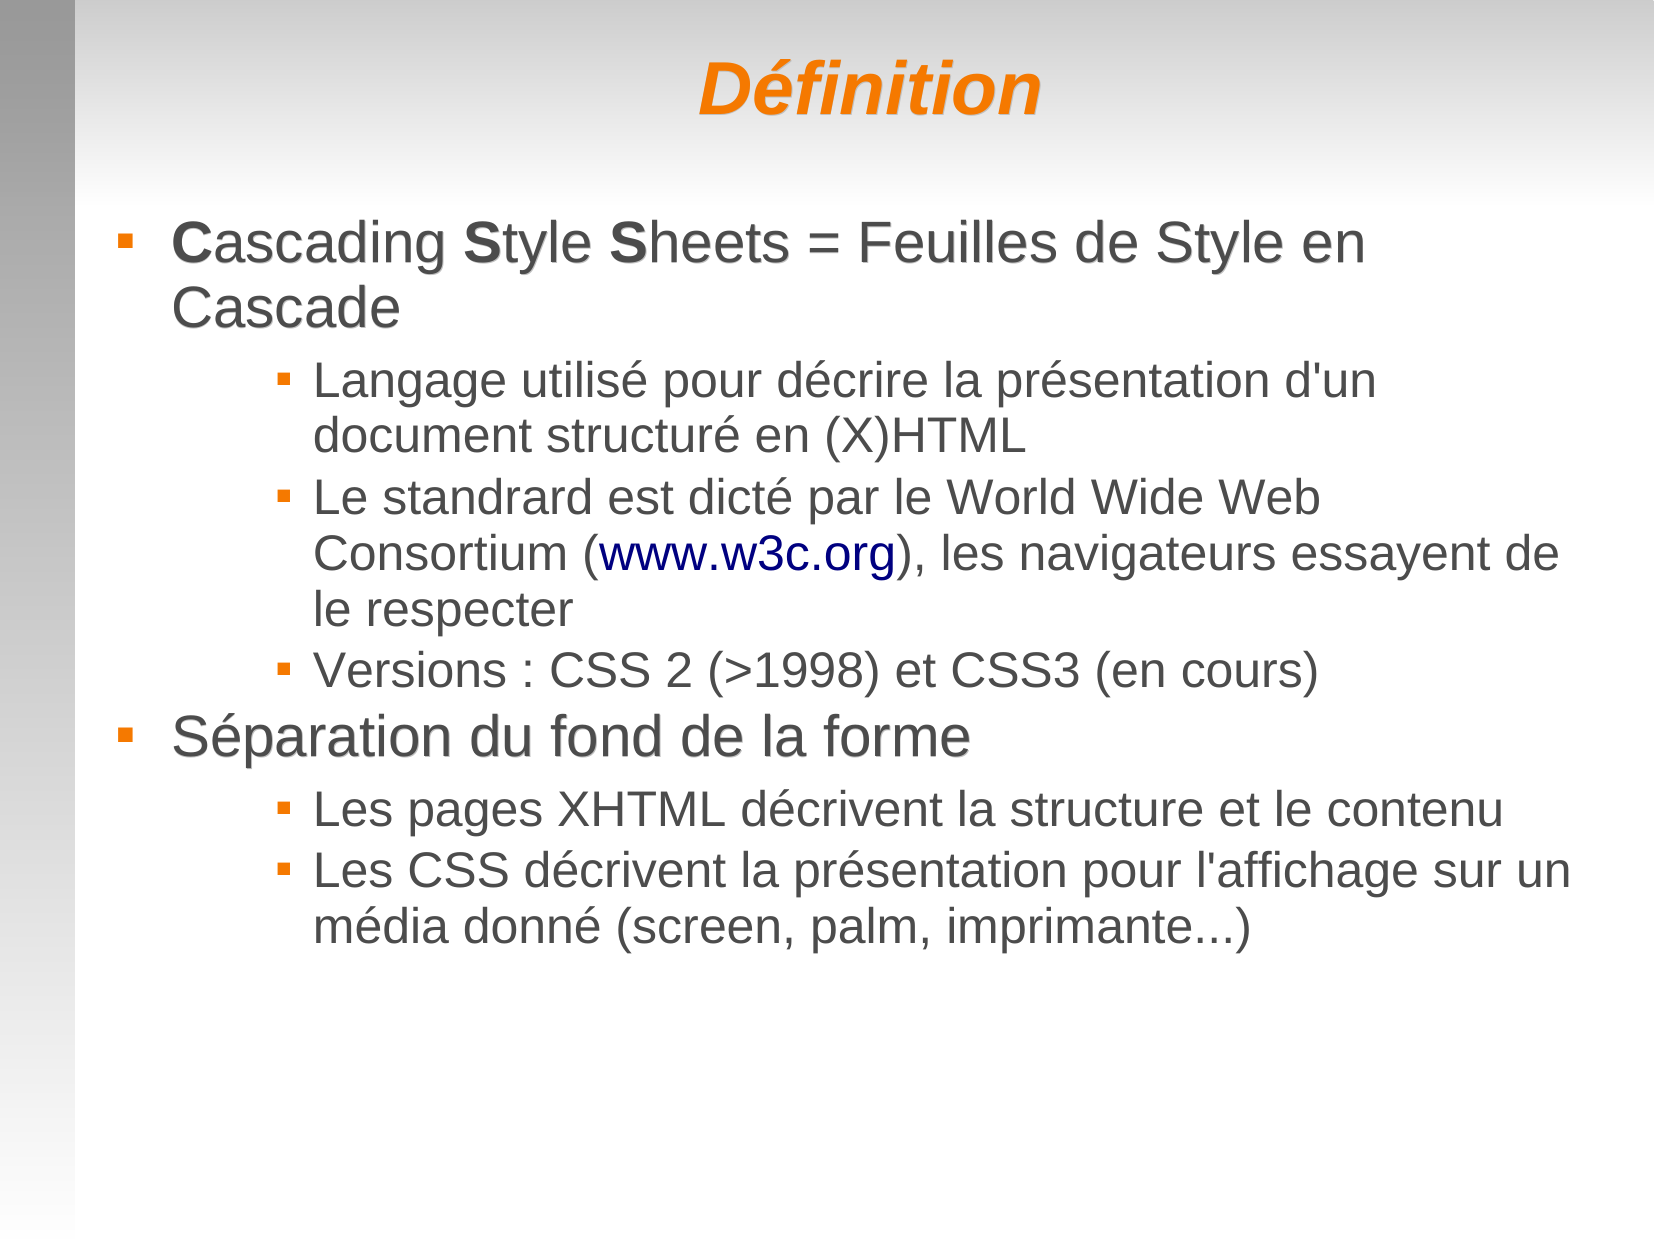

# Définition
Cascading Style Sheets = Feuilles de Style en Cascade
Langage utilisé pour décrire la présentation d'un document structuré en (X)HTML
Le standrard est dicté par le World Wide Web Consortium (www.w3c.org), les navigateurs essayent de le respecter
Versions : CSS 2 (>1998) et CSS3 (en cours)
Séparation du fond de la forme
Les pages XHTML décrivent la structure et le contenu
Les CSS décrivent la présentation pour l'affichage sur un média donné (screen, palm, imprimante...)